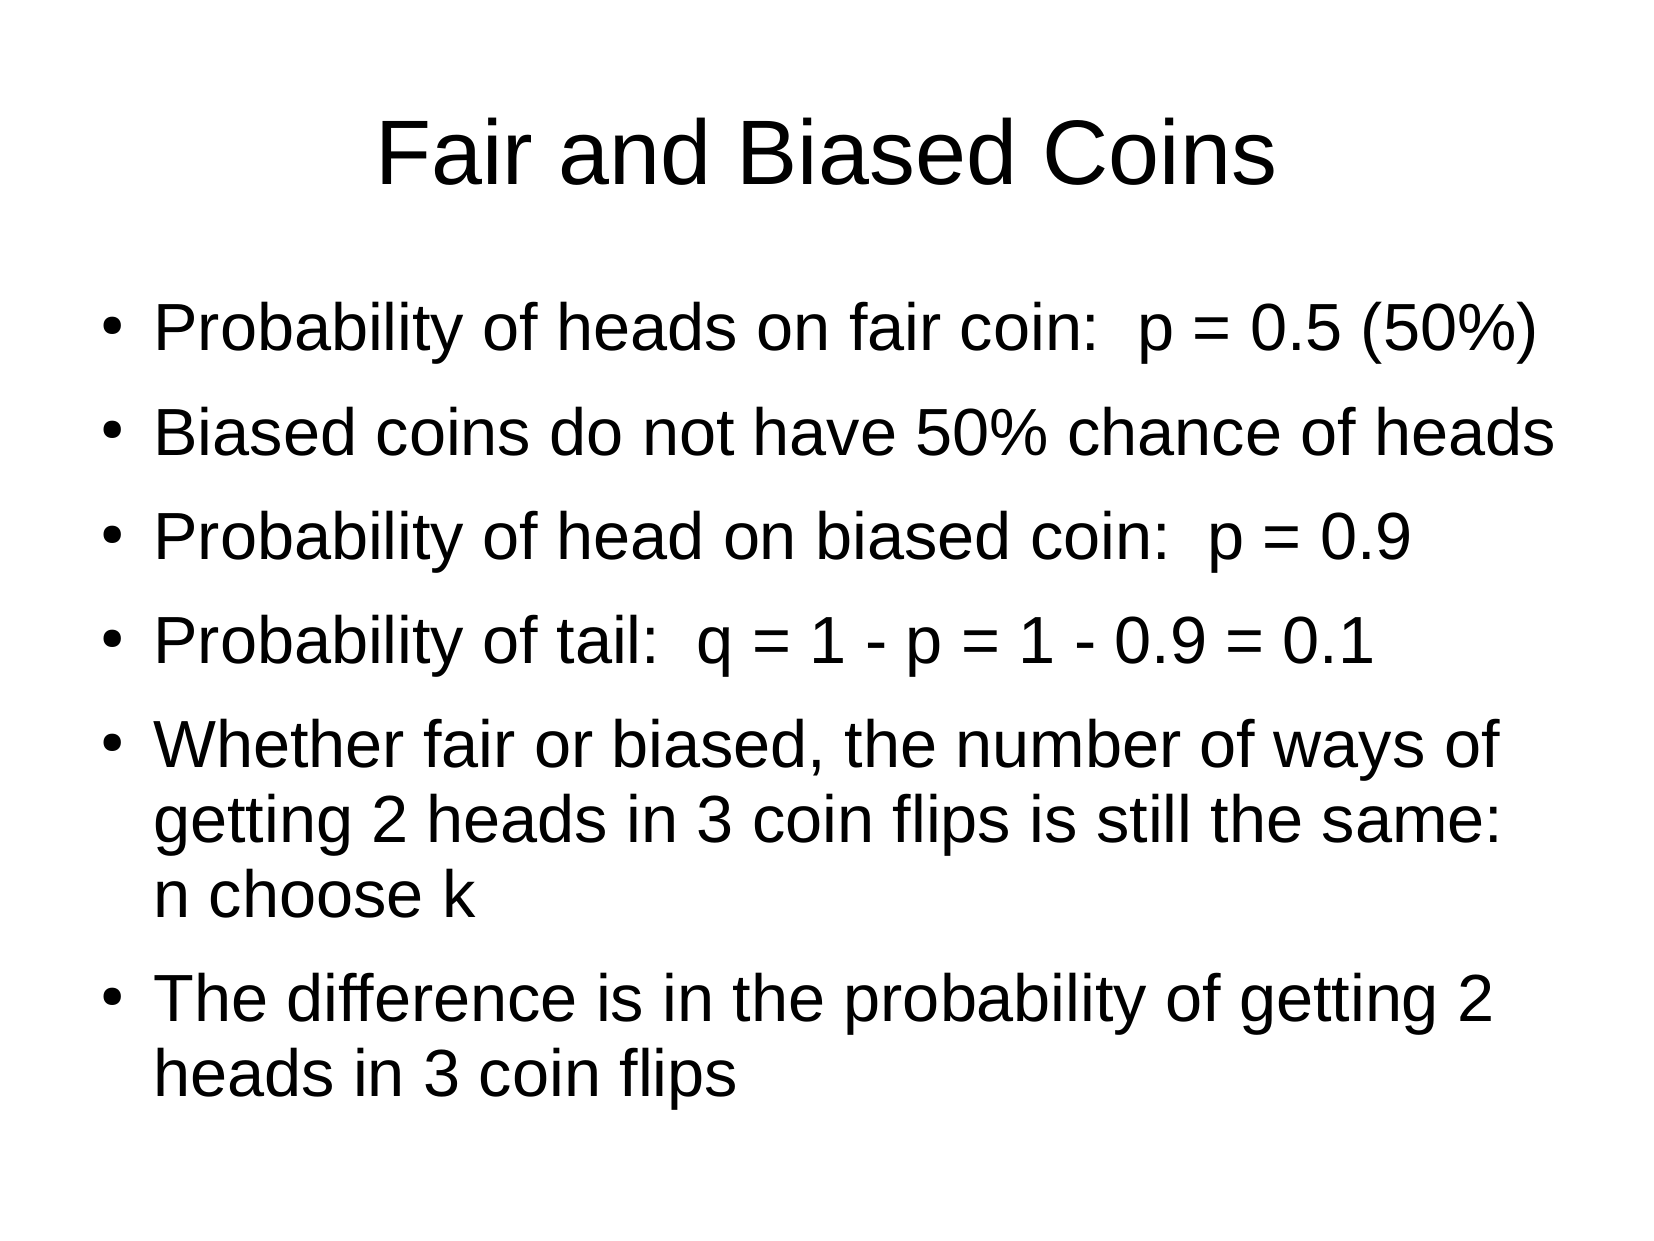

# Fair and Biased Coins
Probability of heads on fair coin: p = 0.5 (50%)
Biased coins do not have 50% chance of heads
Probability of head on biased coin: p = 0.9
Probability of tail: q = 1 - p = 1 - 0.9 = 0.1
Whether fair or biased, the number of ways of getting 2 heads in 3 coin flips is still the same: n choose k
The difference is in the probability of getting 2 heads in 3 coin flips